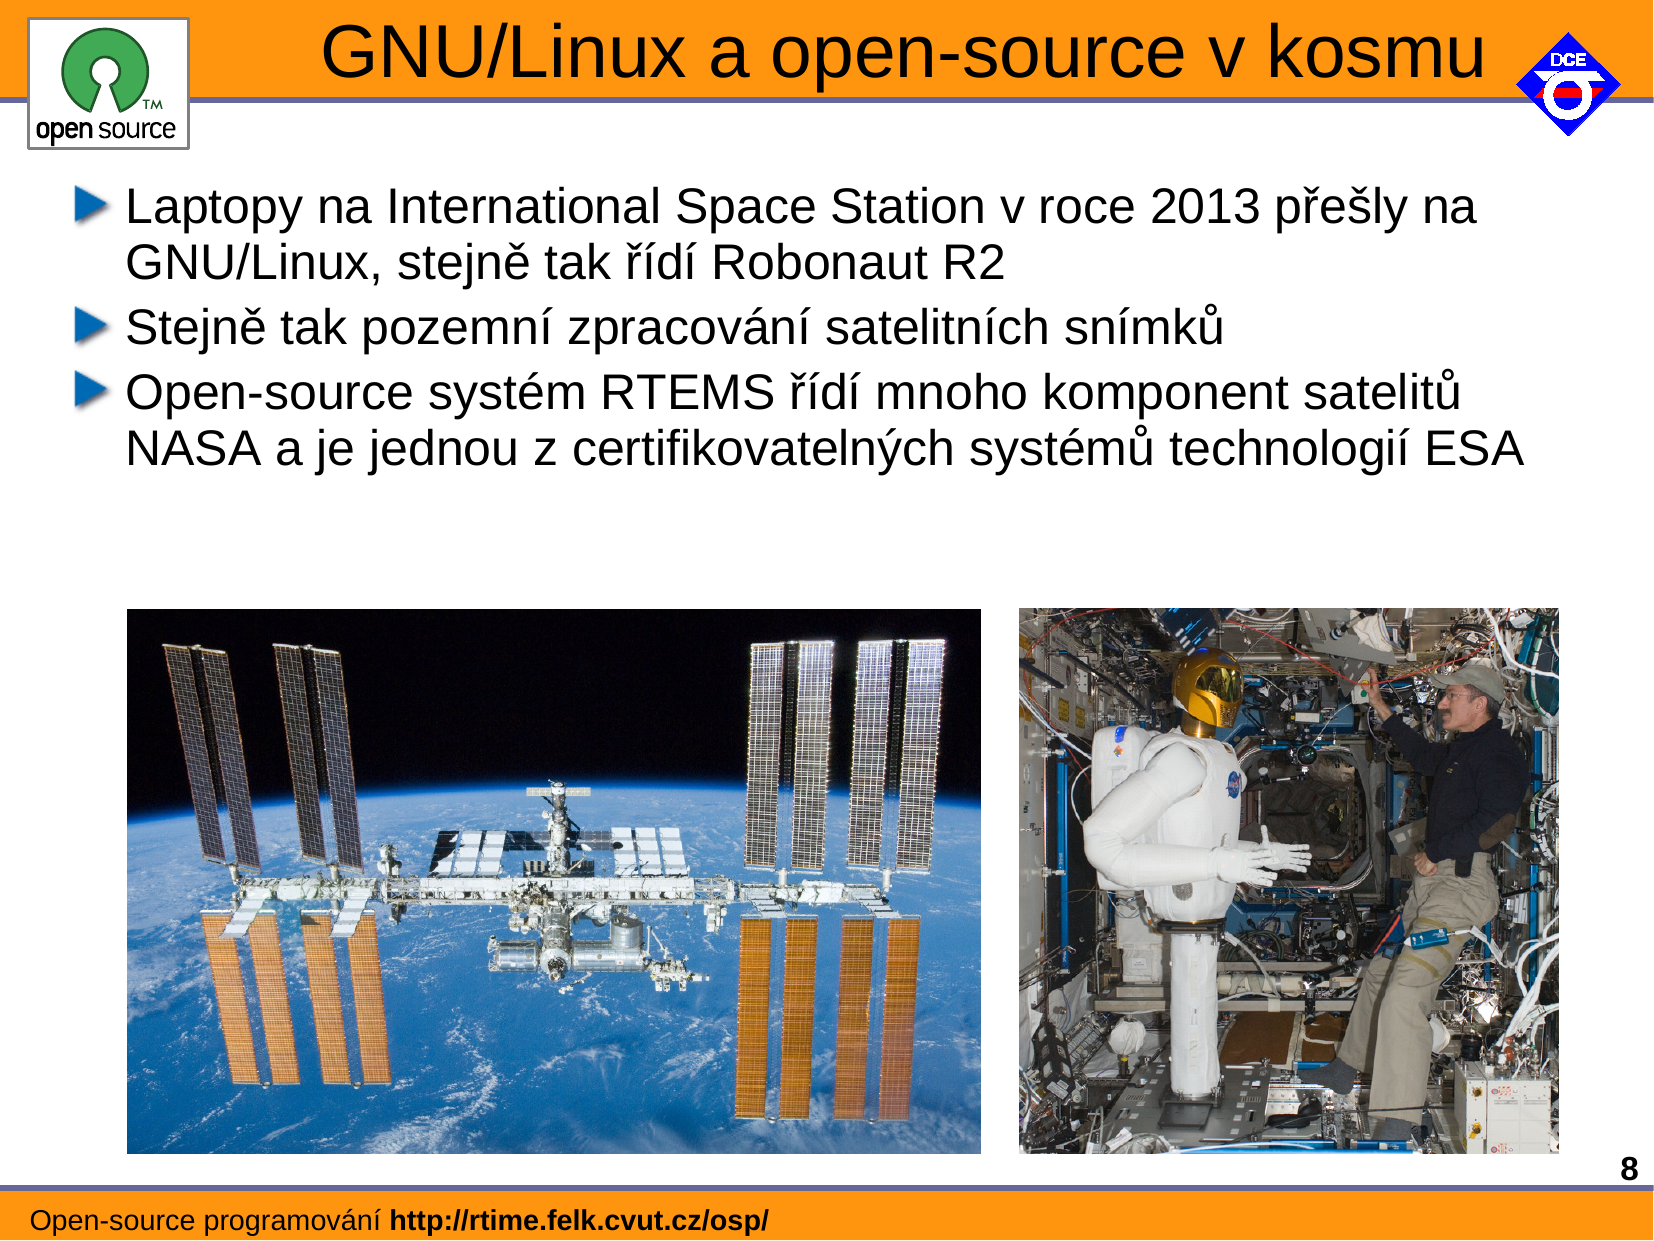

# GNU/Linux a open-source v kosmu
Laptopy na International Space Station v roce 2013 přešly na GNU/Linux, stejně tak řídí Robonaut R2
Stejně tak pozemní zpracování satelitních snímků
Open-source systém RTEMS řídí mnoho komponent satelitů NASA a je jednou z certifikovatelných systémů technologií ESA